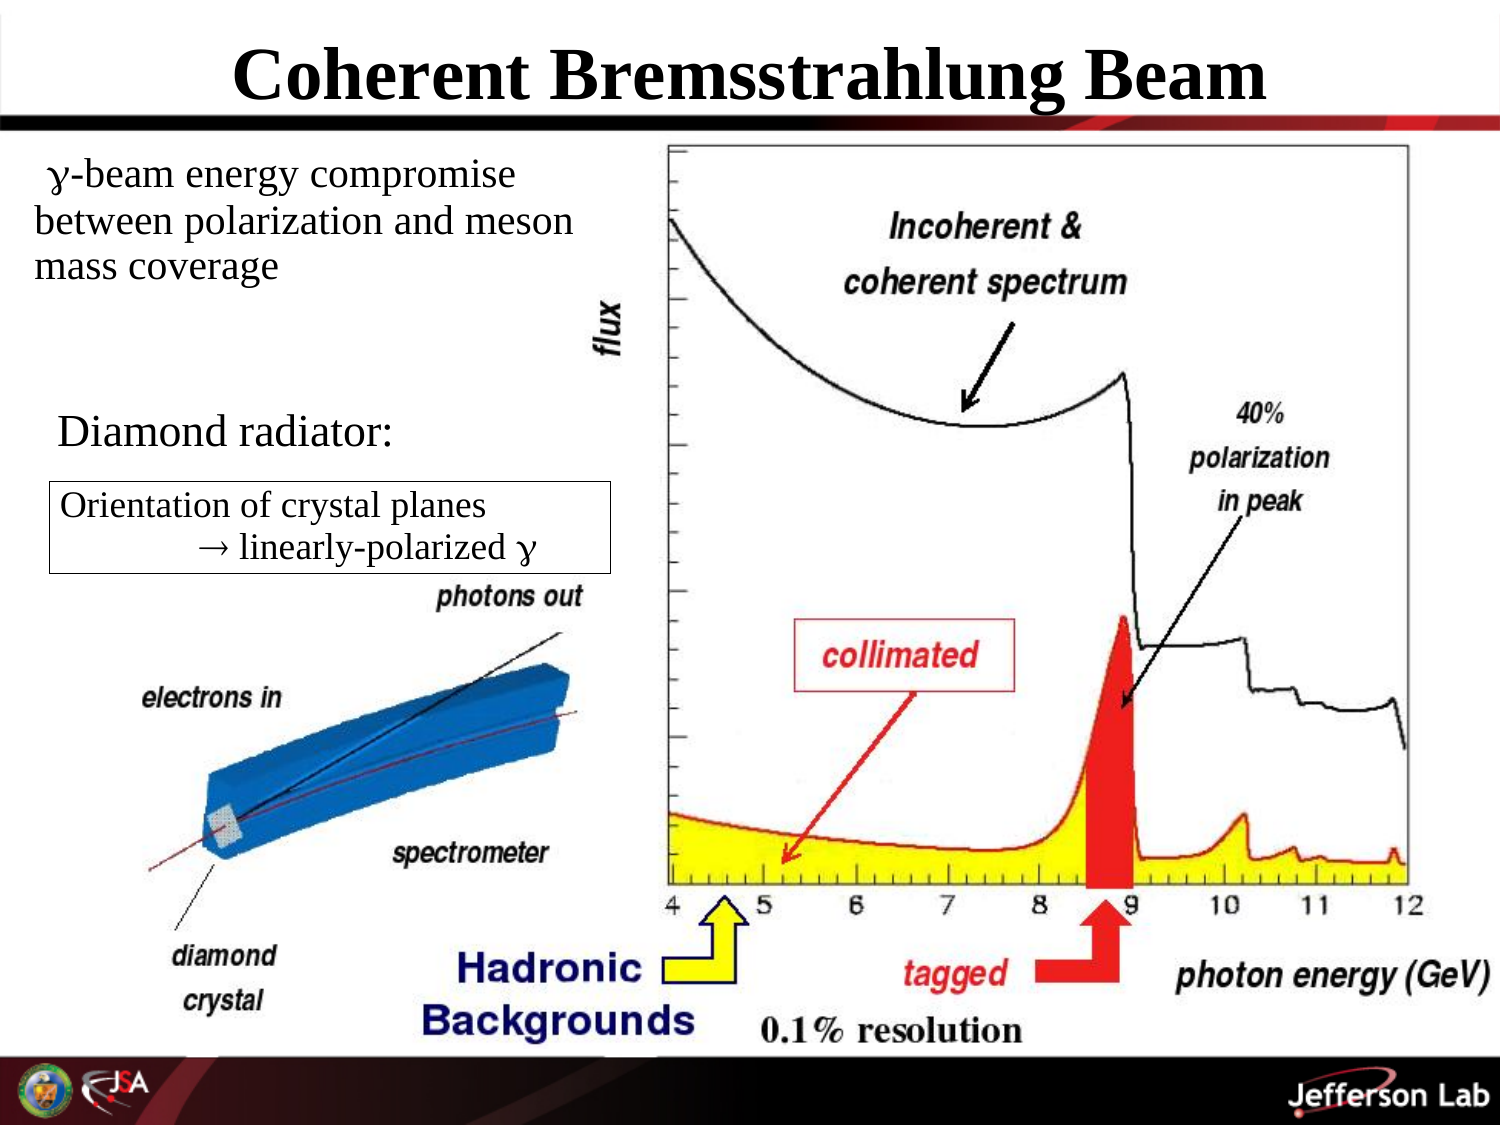

# Coherent Bremsstrahlung Beam
 -beam energy compromise between polarization and meson mass coverage
 Diamond radiator:
 Orientation of crystal planes
  linearly-polarized 